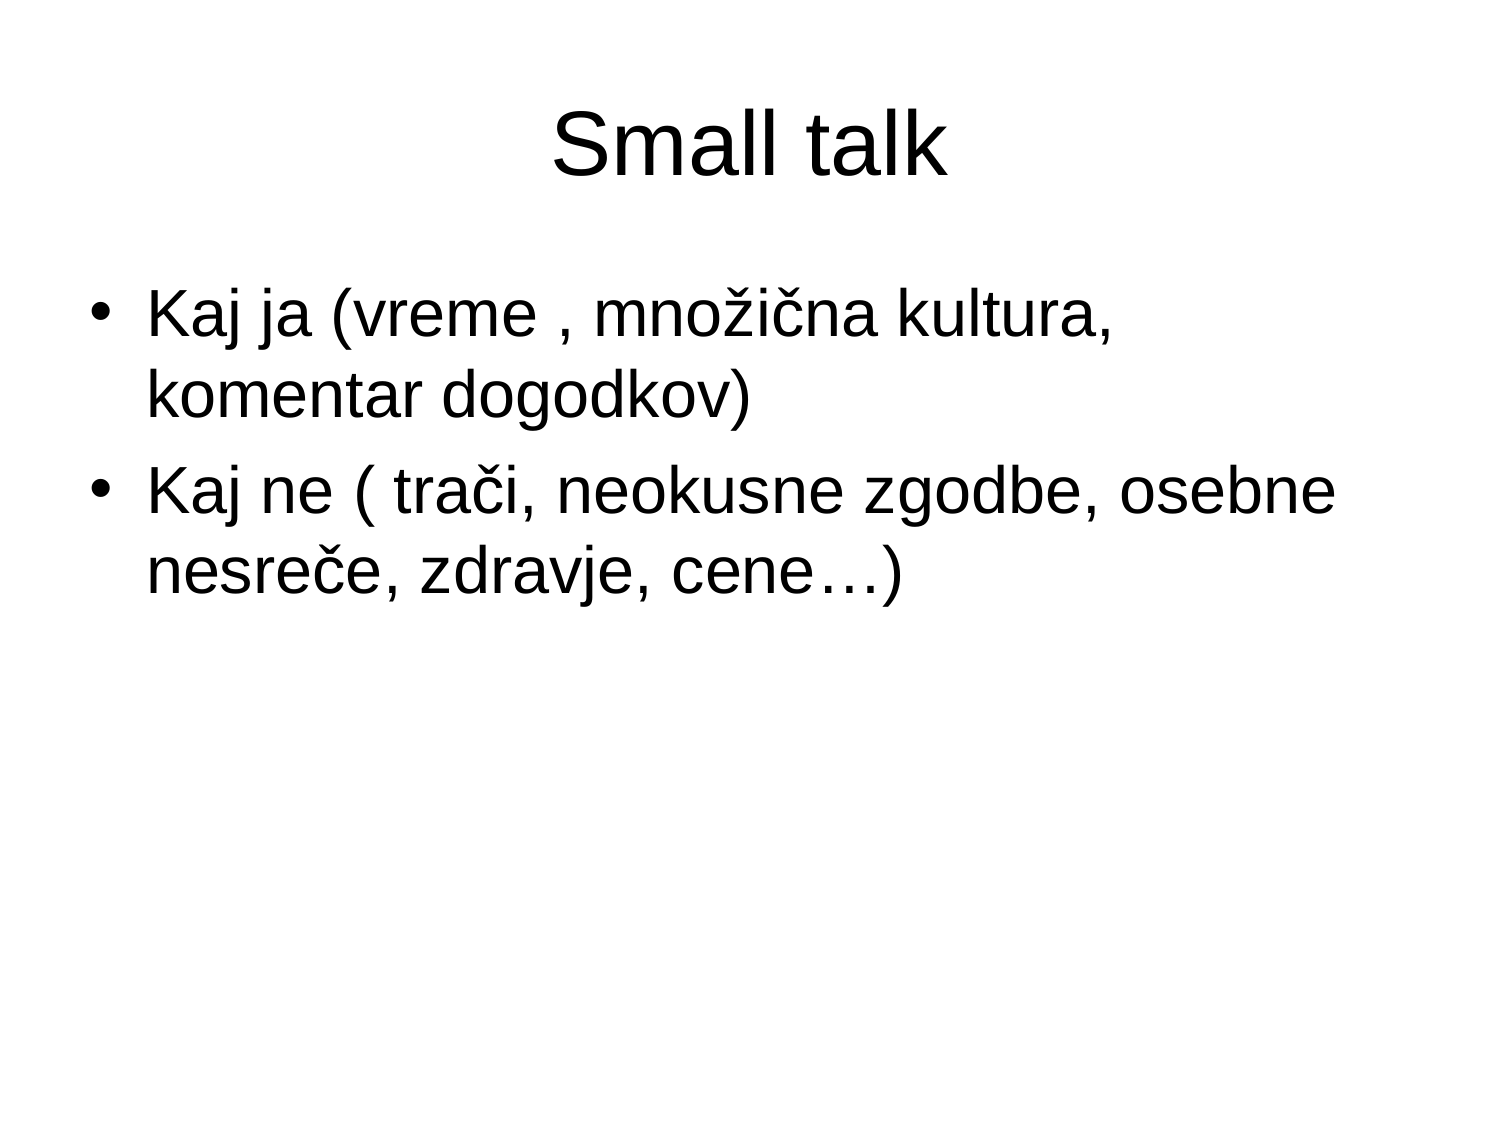

# Small talk
Kaj ja (vreme , množična kultura, komentar dogodkov)
Kaj ne ( trači, neokusne zgodbe, osebne nesreče, zdravje, cene…)